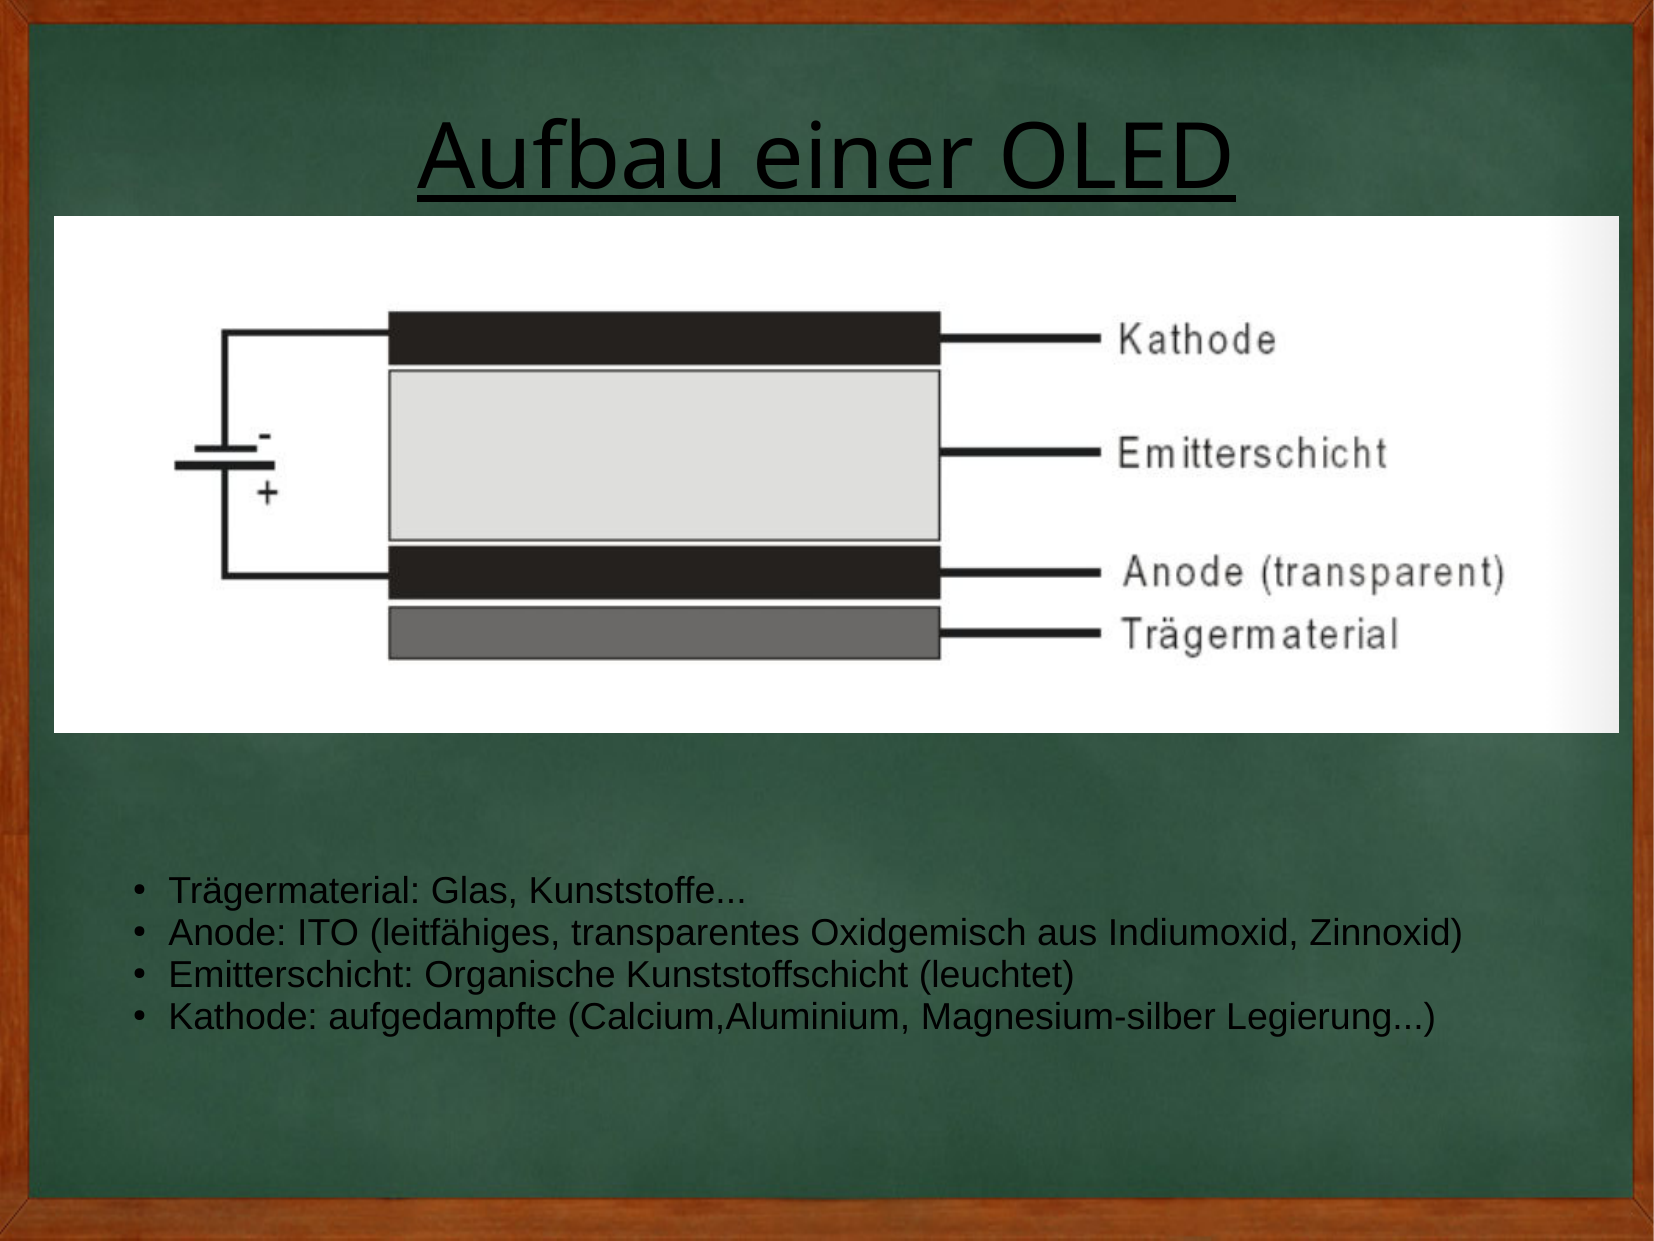

# Aufbau einer OLED
Trägermaterial: Glas, Kunststoffe...
Anode: ITO (leitfähiges, transparentes Oxidgemisch aus Indiumoxid, Zinnoxid)
Emitterschicht: Organische Kunststoffschicht (leuchtet)
Kathode: aufgedampfte (Calcium,Aluminium, Magnesium-silber Legierung...)